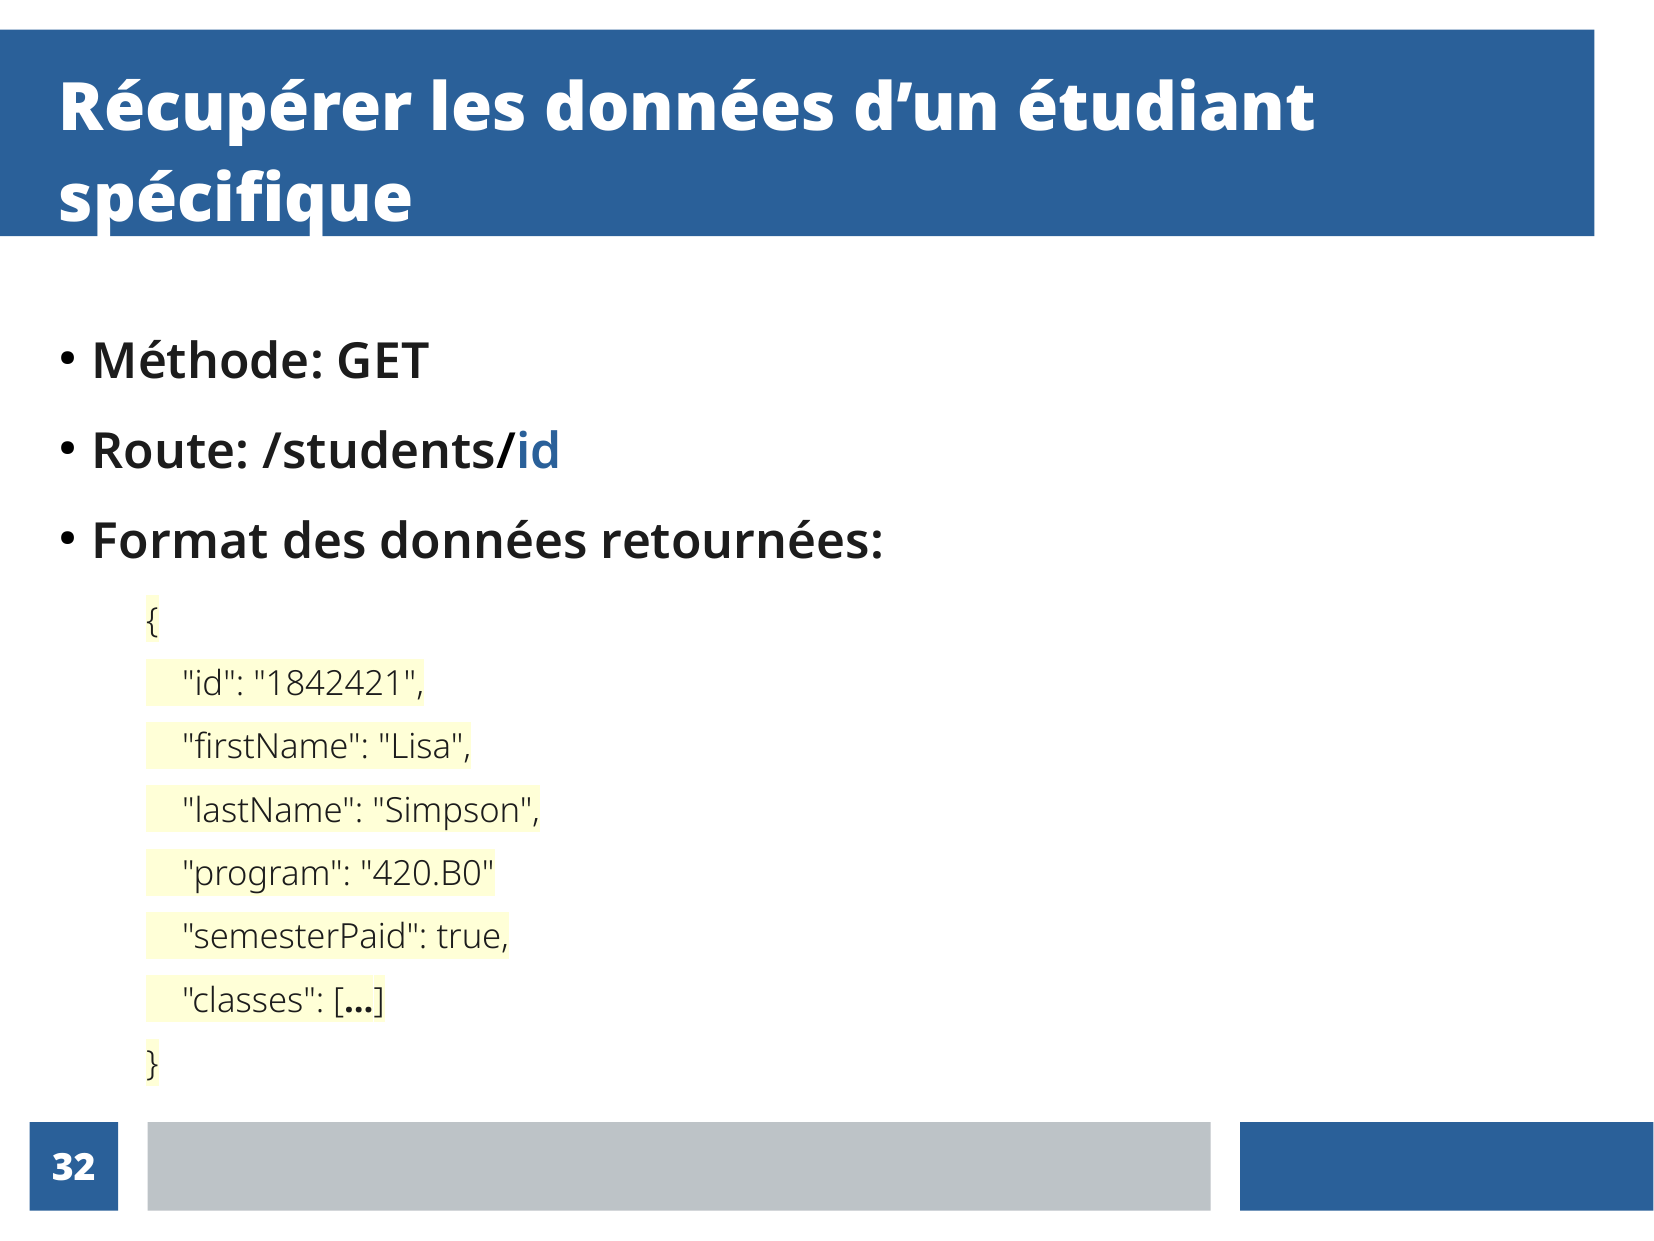

# Récupérer les données d’un étudiant spécifique
Méthode: GET
Route: /students/id
Format des données retournées:
{
 "id": "1842421",
 "firstName": "Lisa",
 "lastName": "Simpson",
 "program": "420.B0"
 "semesterPaid": true,
 "classes": [...]
}
32